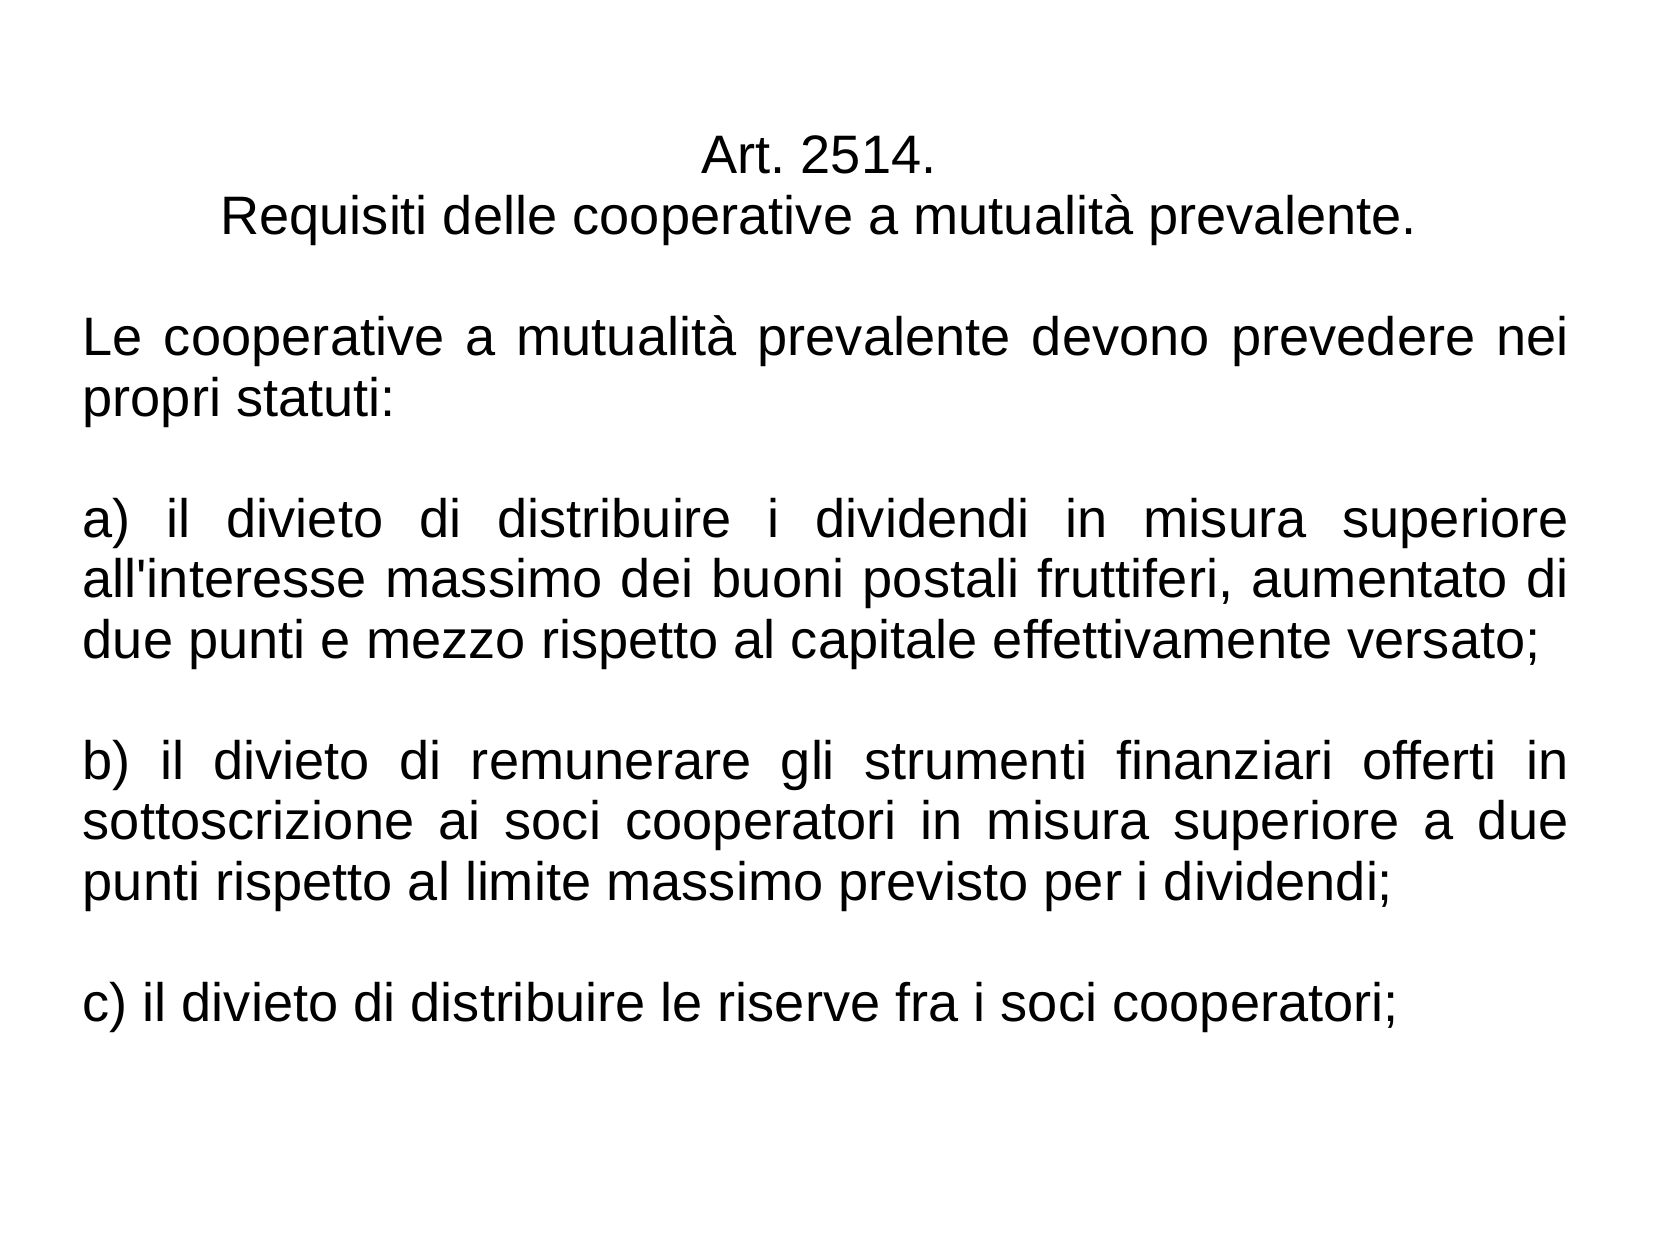

# Art. 2514.
Requisiti delle cooperative a mutualità prevalente.
Le cooperative a mutualità prevalente devono prevedere nei propri statuti:
a) il divieto di distribuire i dividendi in misura superiore all'interesse massimo dei buoni postali fruttiferi, aumentato di due punti e mezzo rispetto al capitale effettivamente versato;
b) il divieto di remunerare gli strumenti finanziari offerti in sottoscrizione ai soci cooperatori in misura superiore a due punti rispetto al limite massimo previsto per i dividendi;
c) il divieto di distribuire le riserve fra i soci cooperatori;